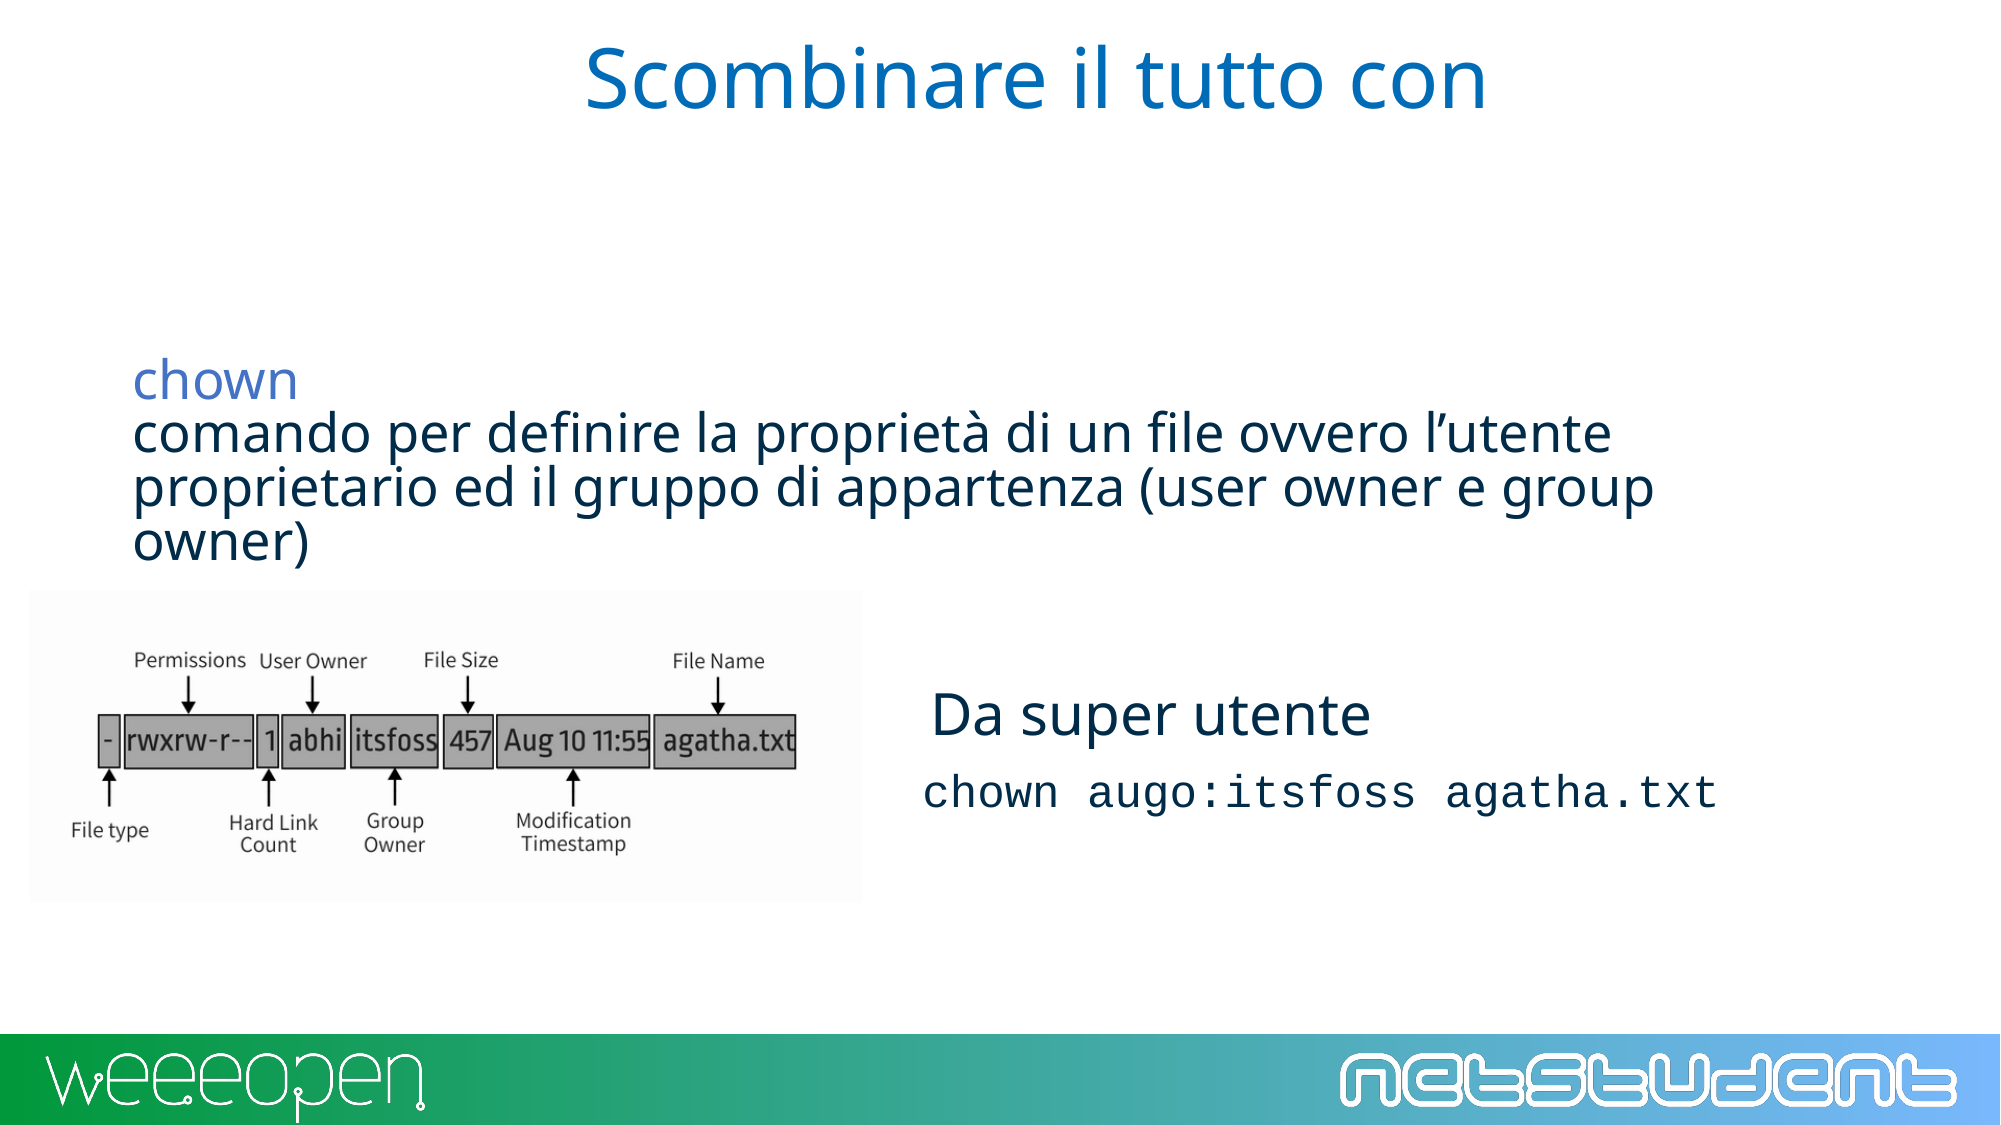

# Scombinare il tutto con
chown
comando per definire la proprietà di un file ovvero l’utente proprietario ed il gruppo di appartenza (user owner e group owner)
Da super utente
 chown augo:itsfoss agatha.txt